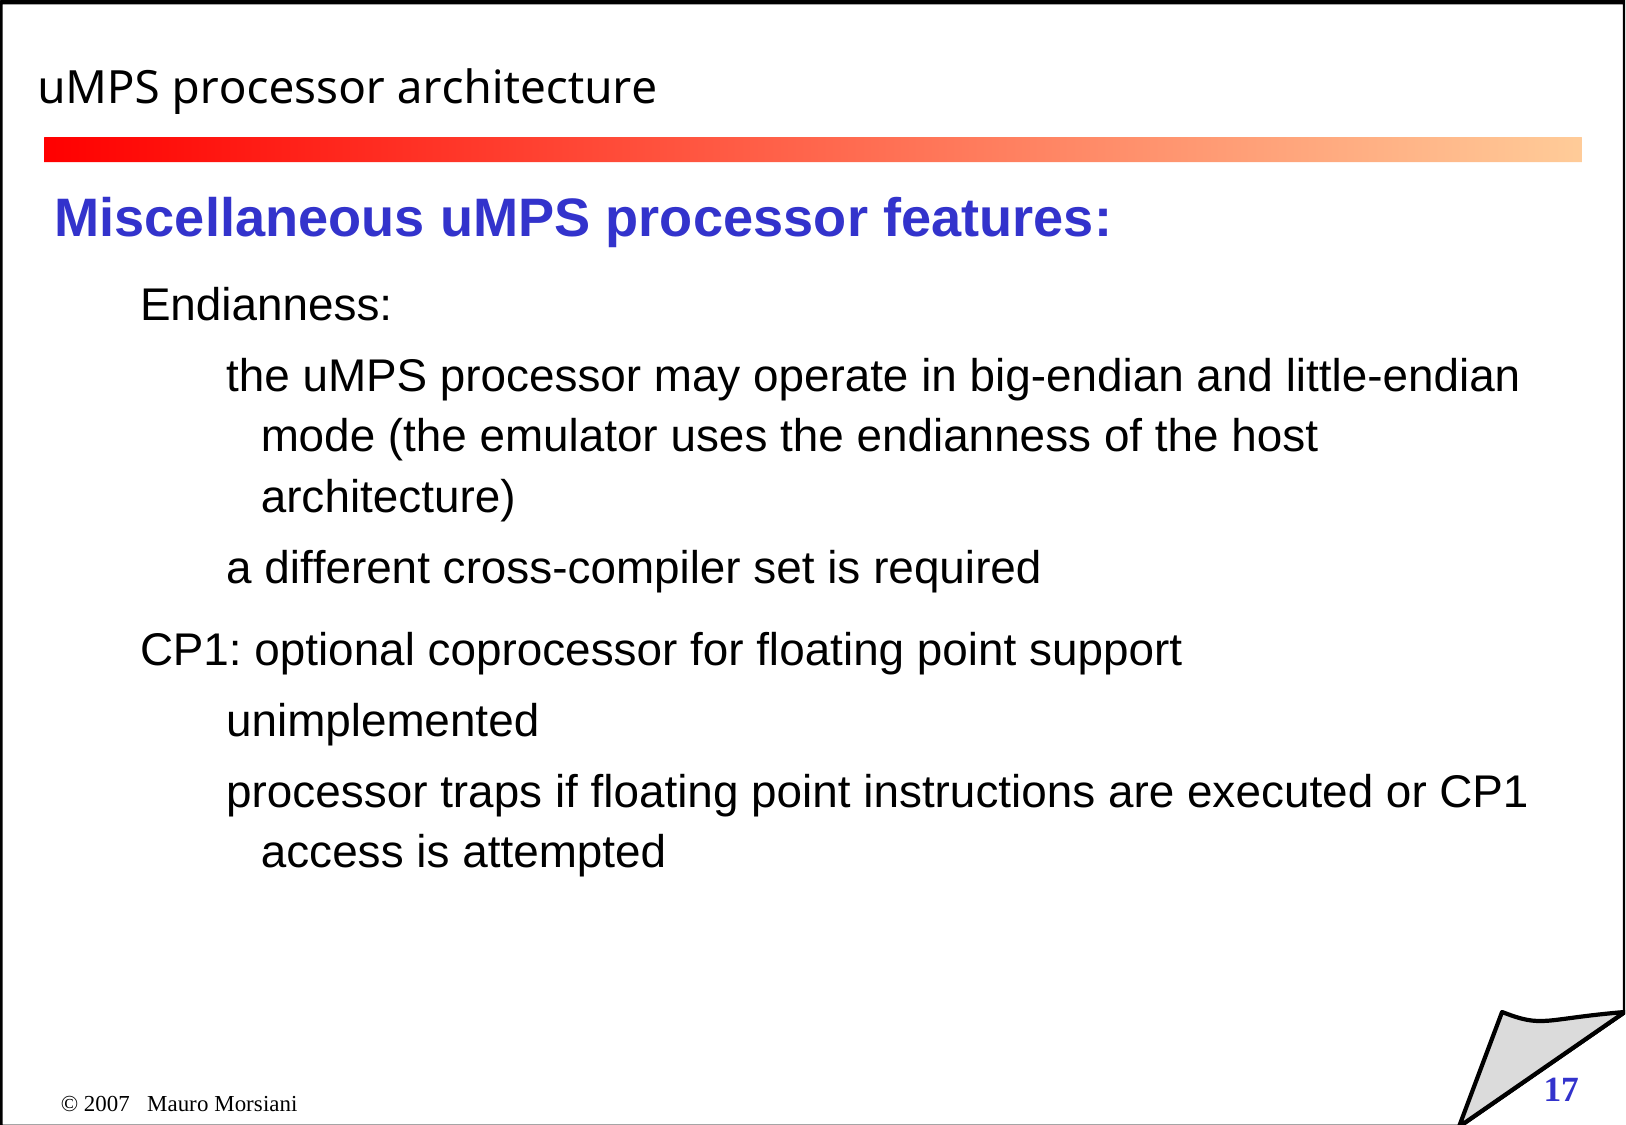

# uMPS processor architecture
Miscellaneous uMPS processor features:
Endianness:
the uMPS processor may operate in big-endian and little-endian mode (the emulator uses the endianness of the host architecture)
a different cross-compiler set is required
CP1: optional coprocessor for floating point support
unimplemented
processor traps if floating point instructions are executed or CP1 access is attempted